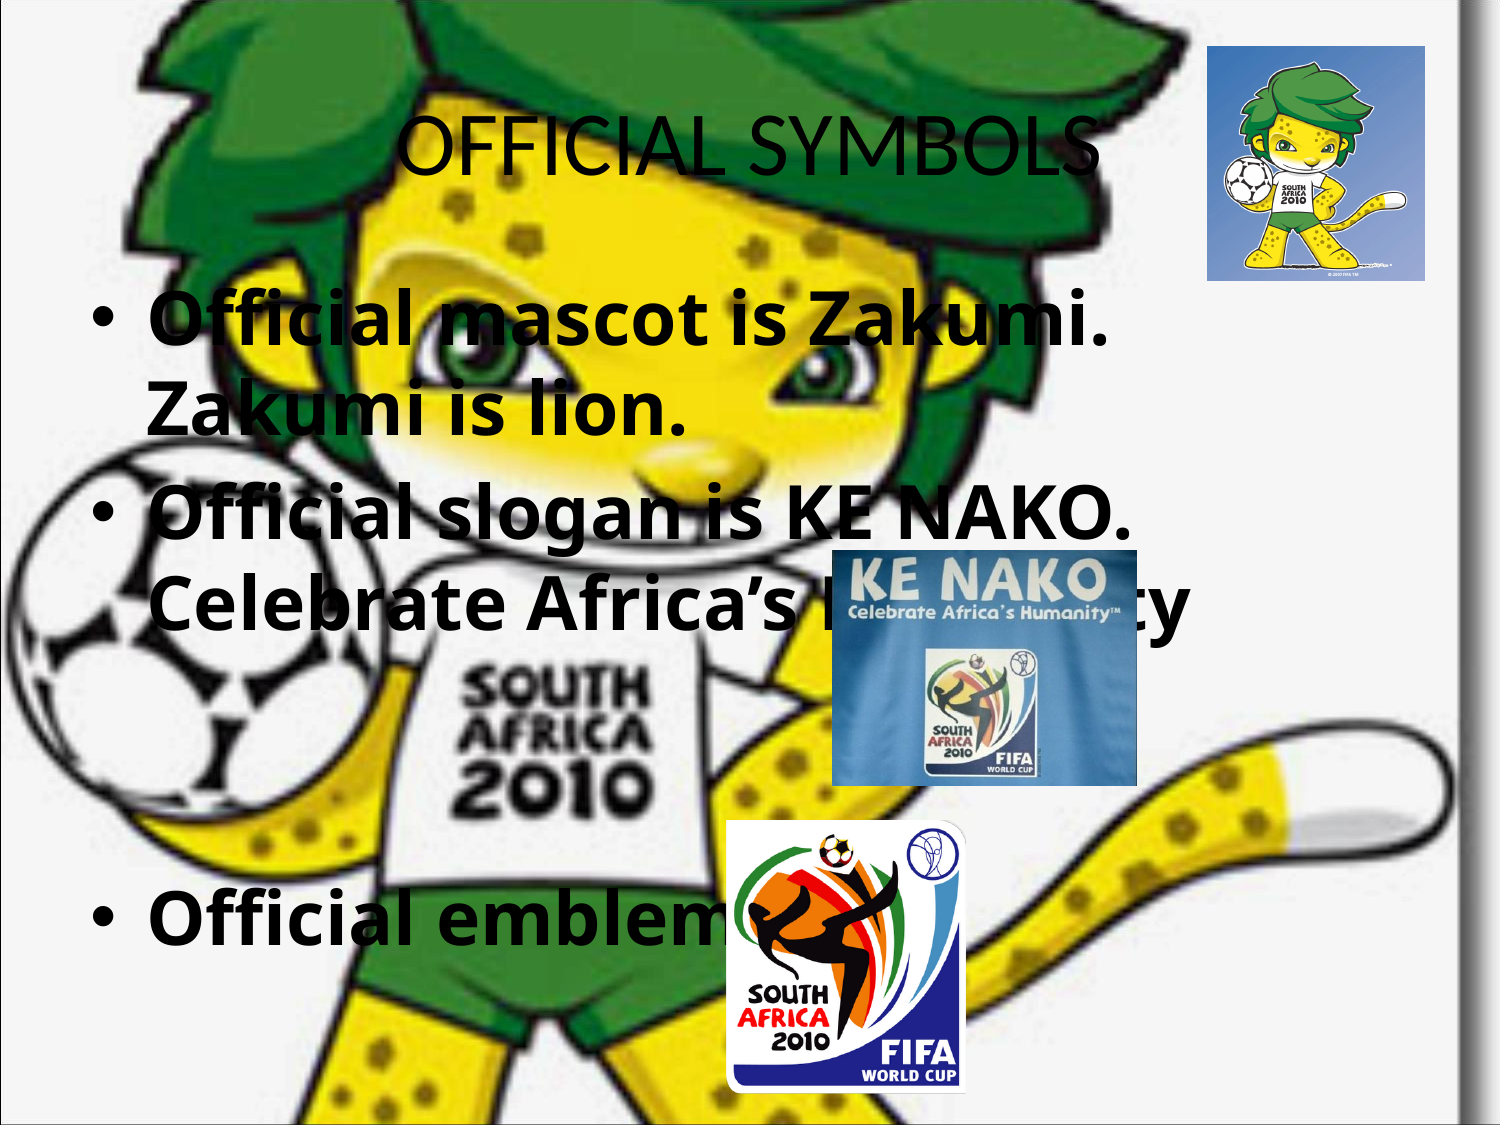

# OFFICIAL SYMBOLS
Official mascot is Zakumi. Zakumi is lion.
Official slogan is KE NAKO. Celebrate Africa’s Humanity
Official emblem.